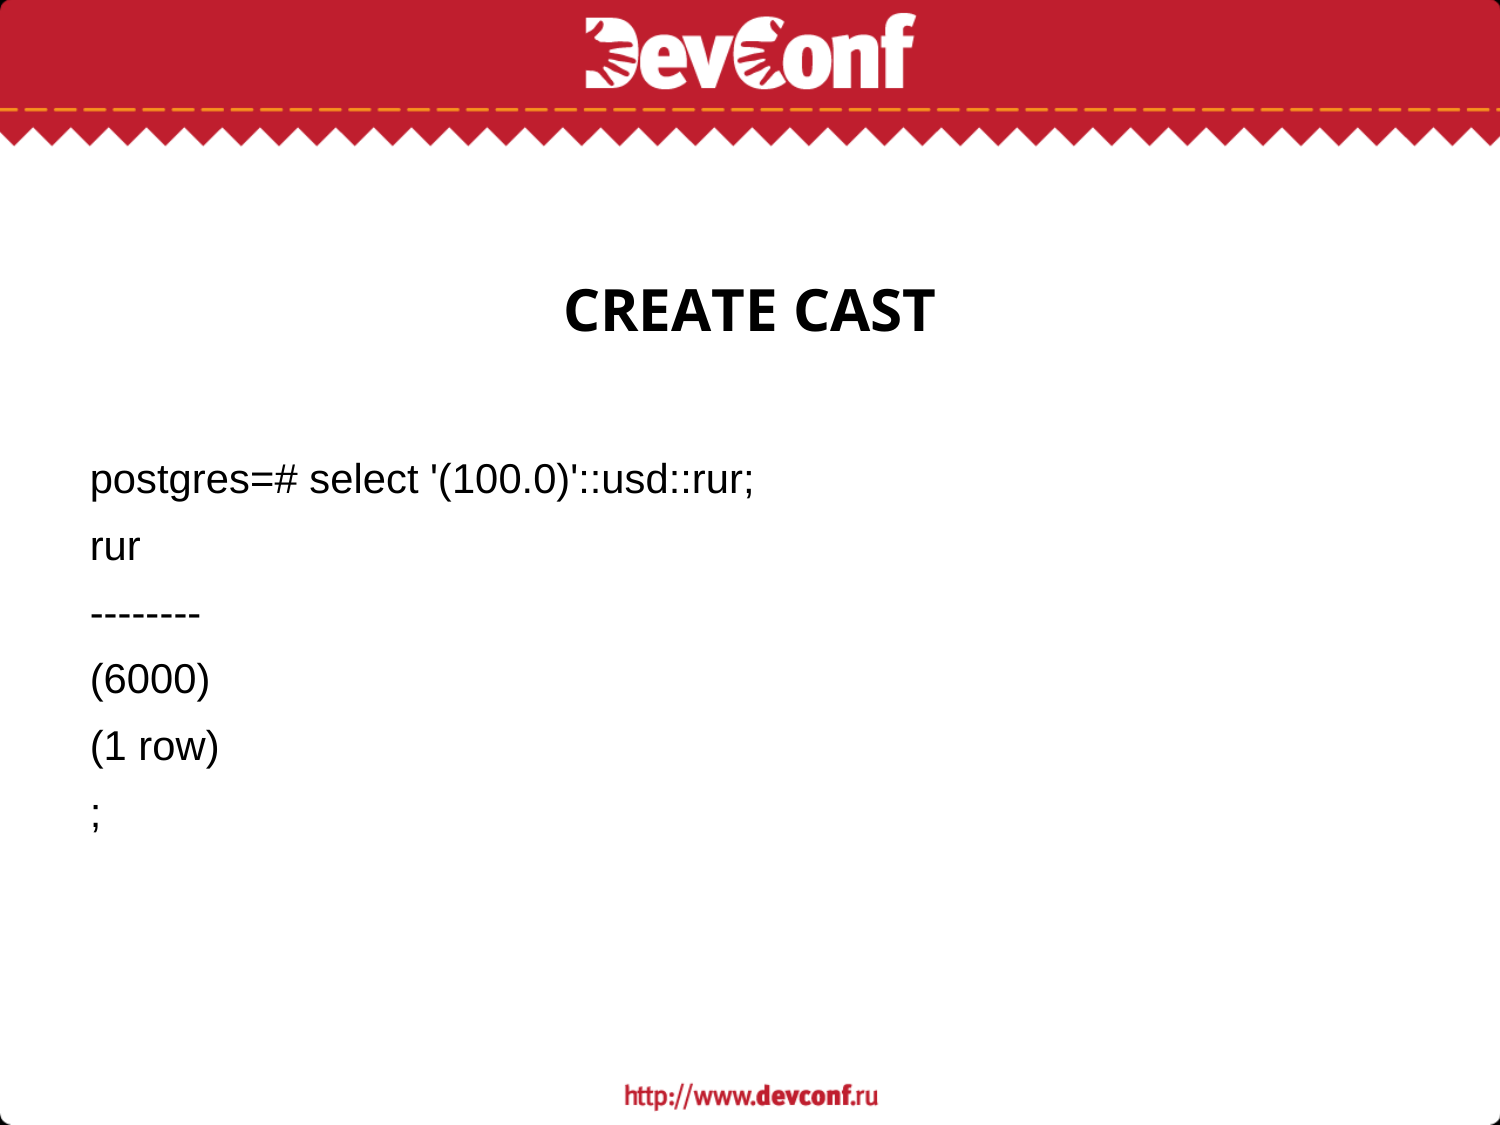

# CREATE CAST
postgres=# select '(100.0)'::usd::rur;
rur
--------
(6000)
(1 row)
;